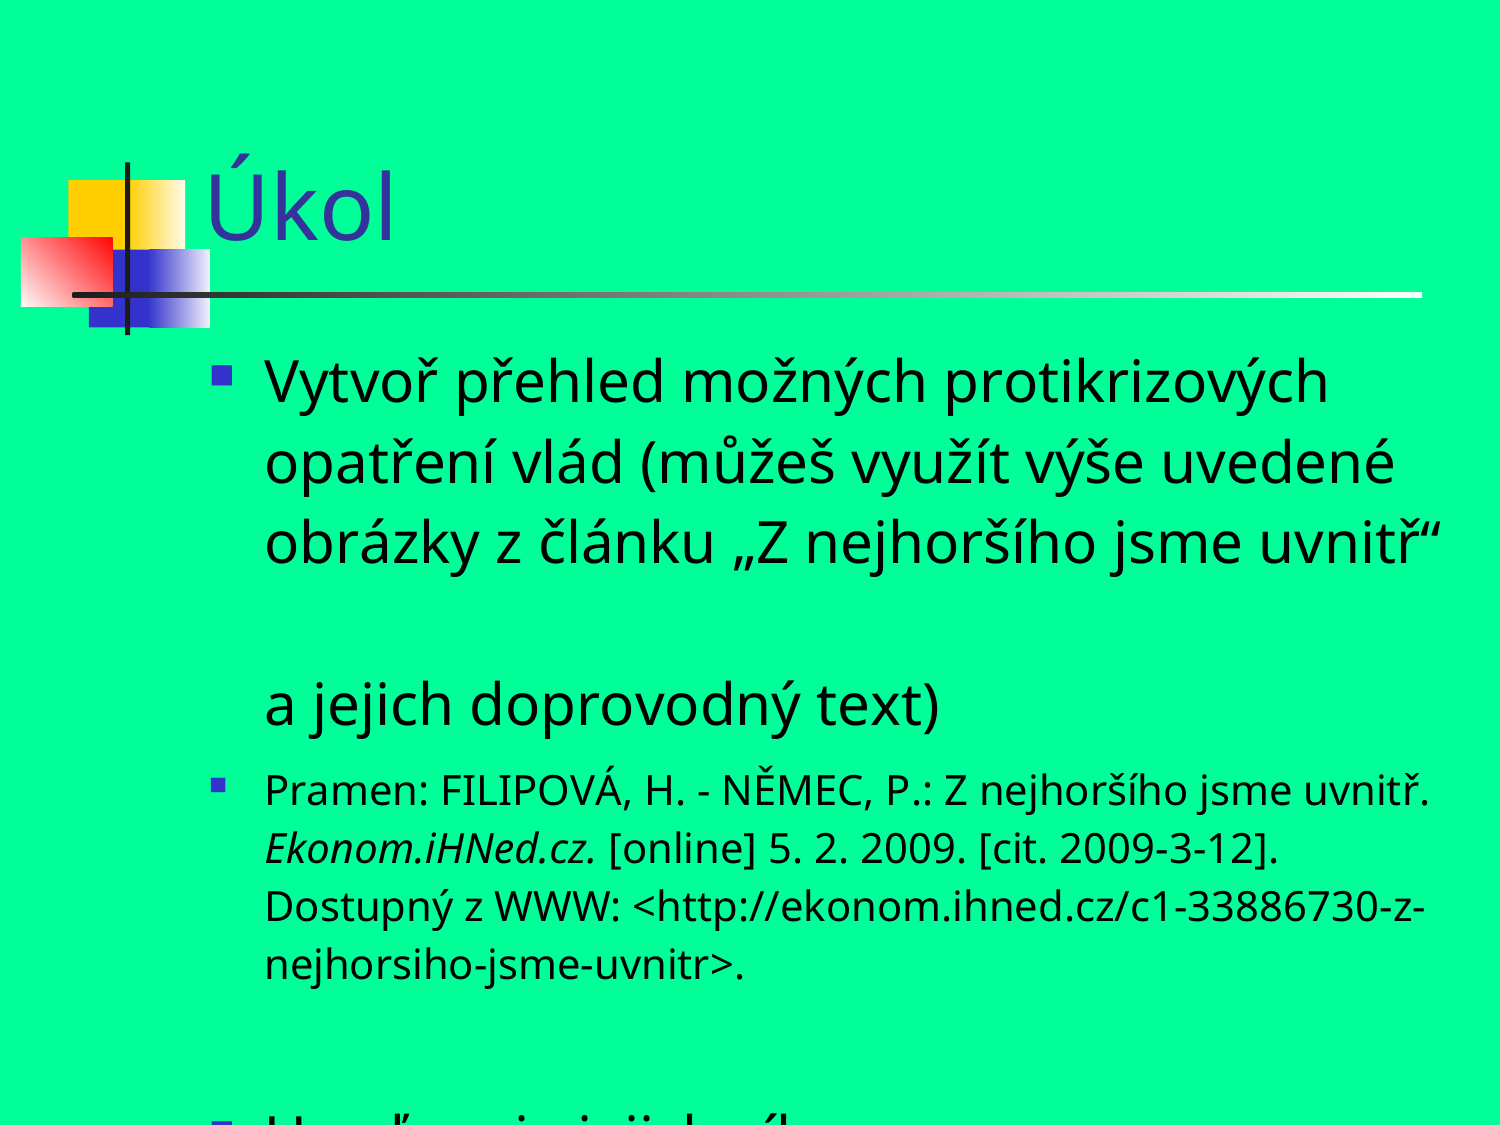

# Úkol
Vytvoř přehled možných protikrizových opatření vlád (můžeš využít výše uvedené obrázky z článku „Z nejhoršího jsme uvnitř“
a jejich doprovodný text)
Pramen: FILIPOVÁ, H. - NĚMEC, P.: Z nejhoršího jsme uvnitř. Ekonom.iHNed.cz. [online] 5. 2. 2009. [cit. 2009-3-12]. Dostupný z WWW: <http://ekonom.ihned.cz/c1-33886730-z-nejhorsiho-jsme-uvnitr>.
Uveď, co je jejich cílem